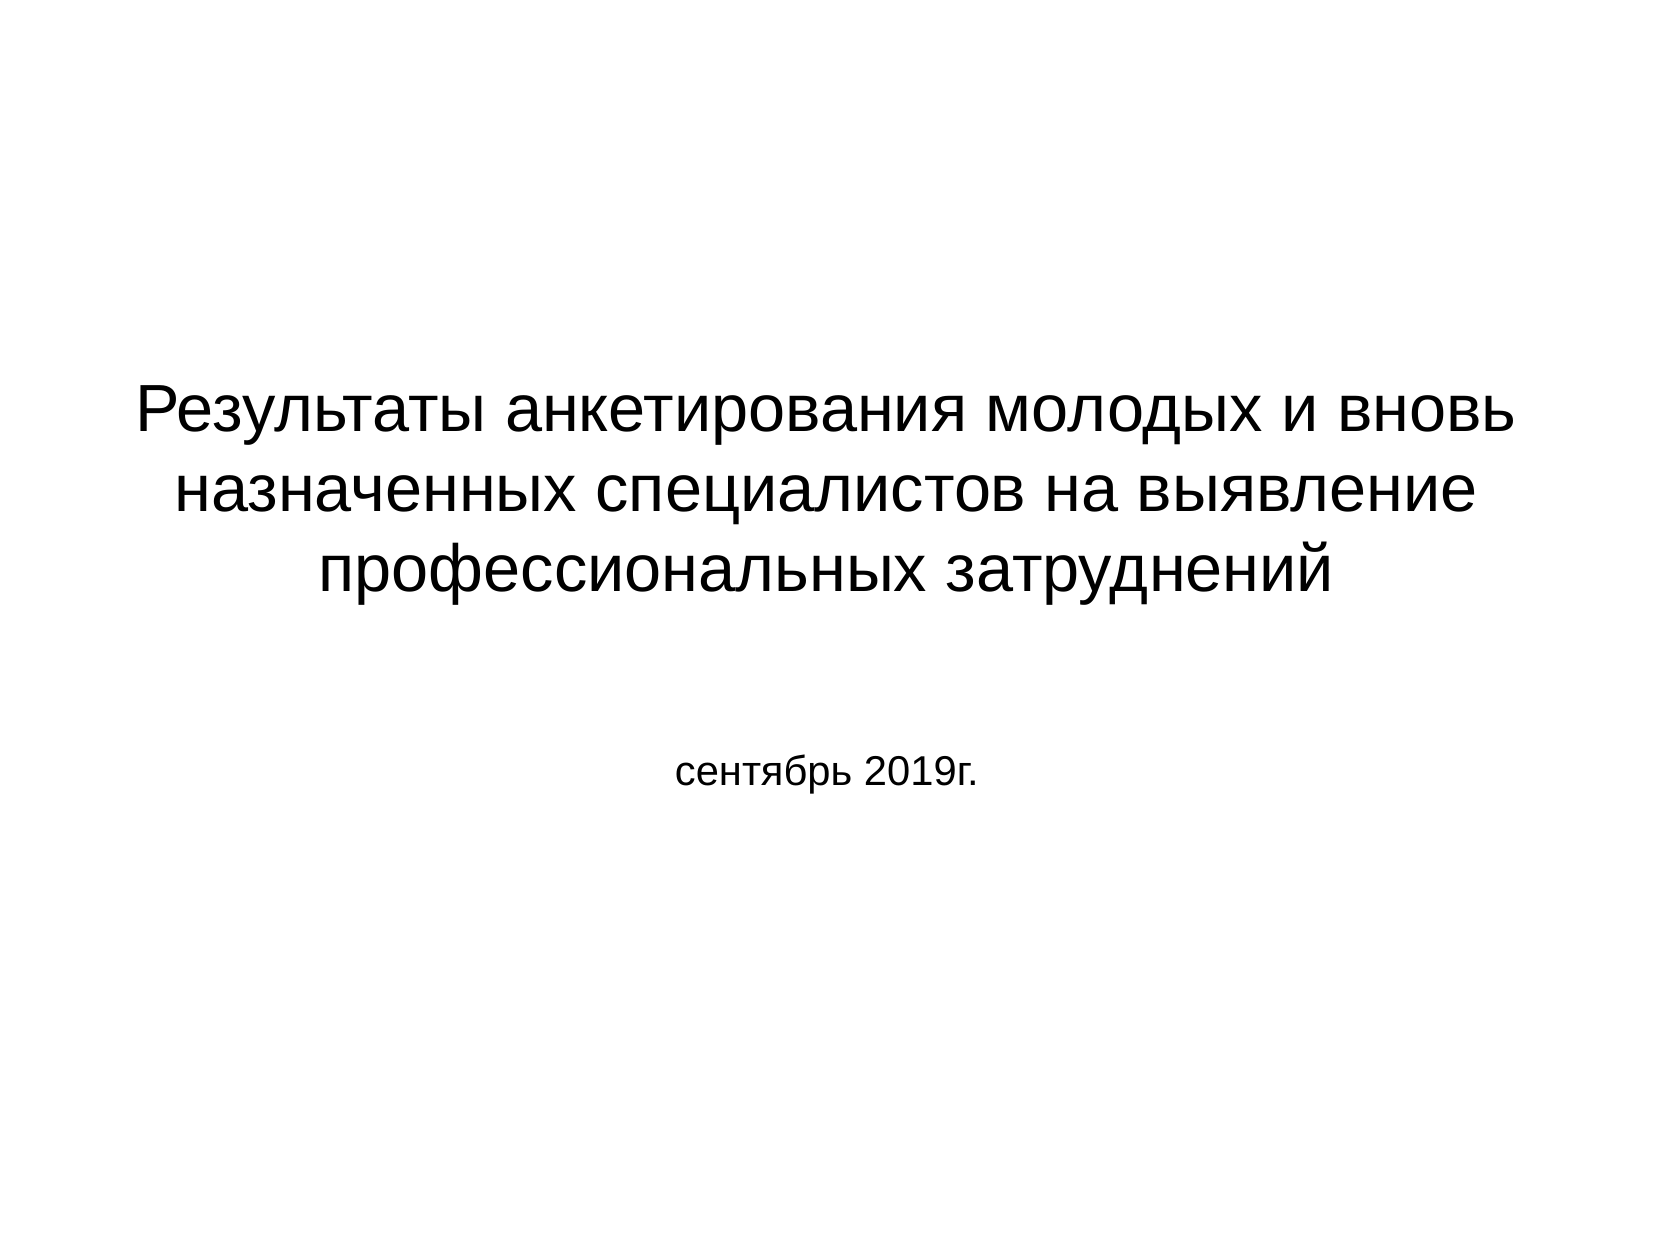

# Результаты анкетирования молодых и вновь назначенных специалистов на выявление профессиональных затруднений
сентябрь 2019г.